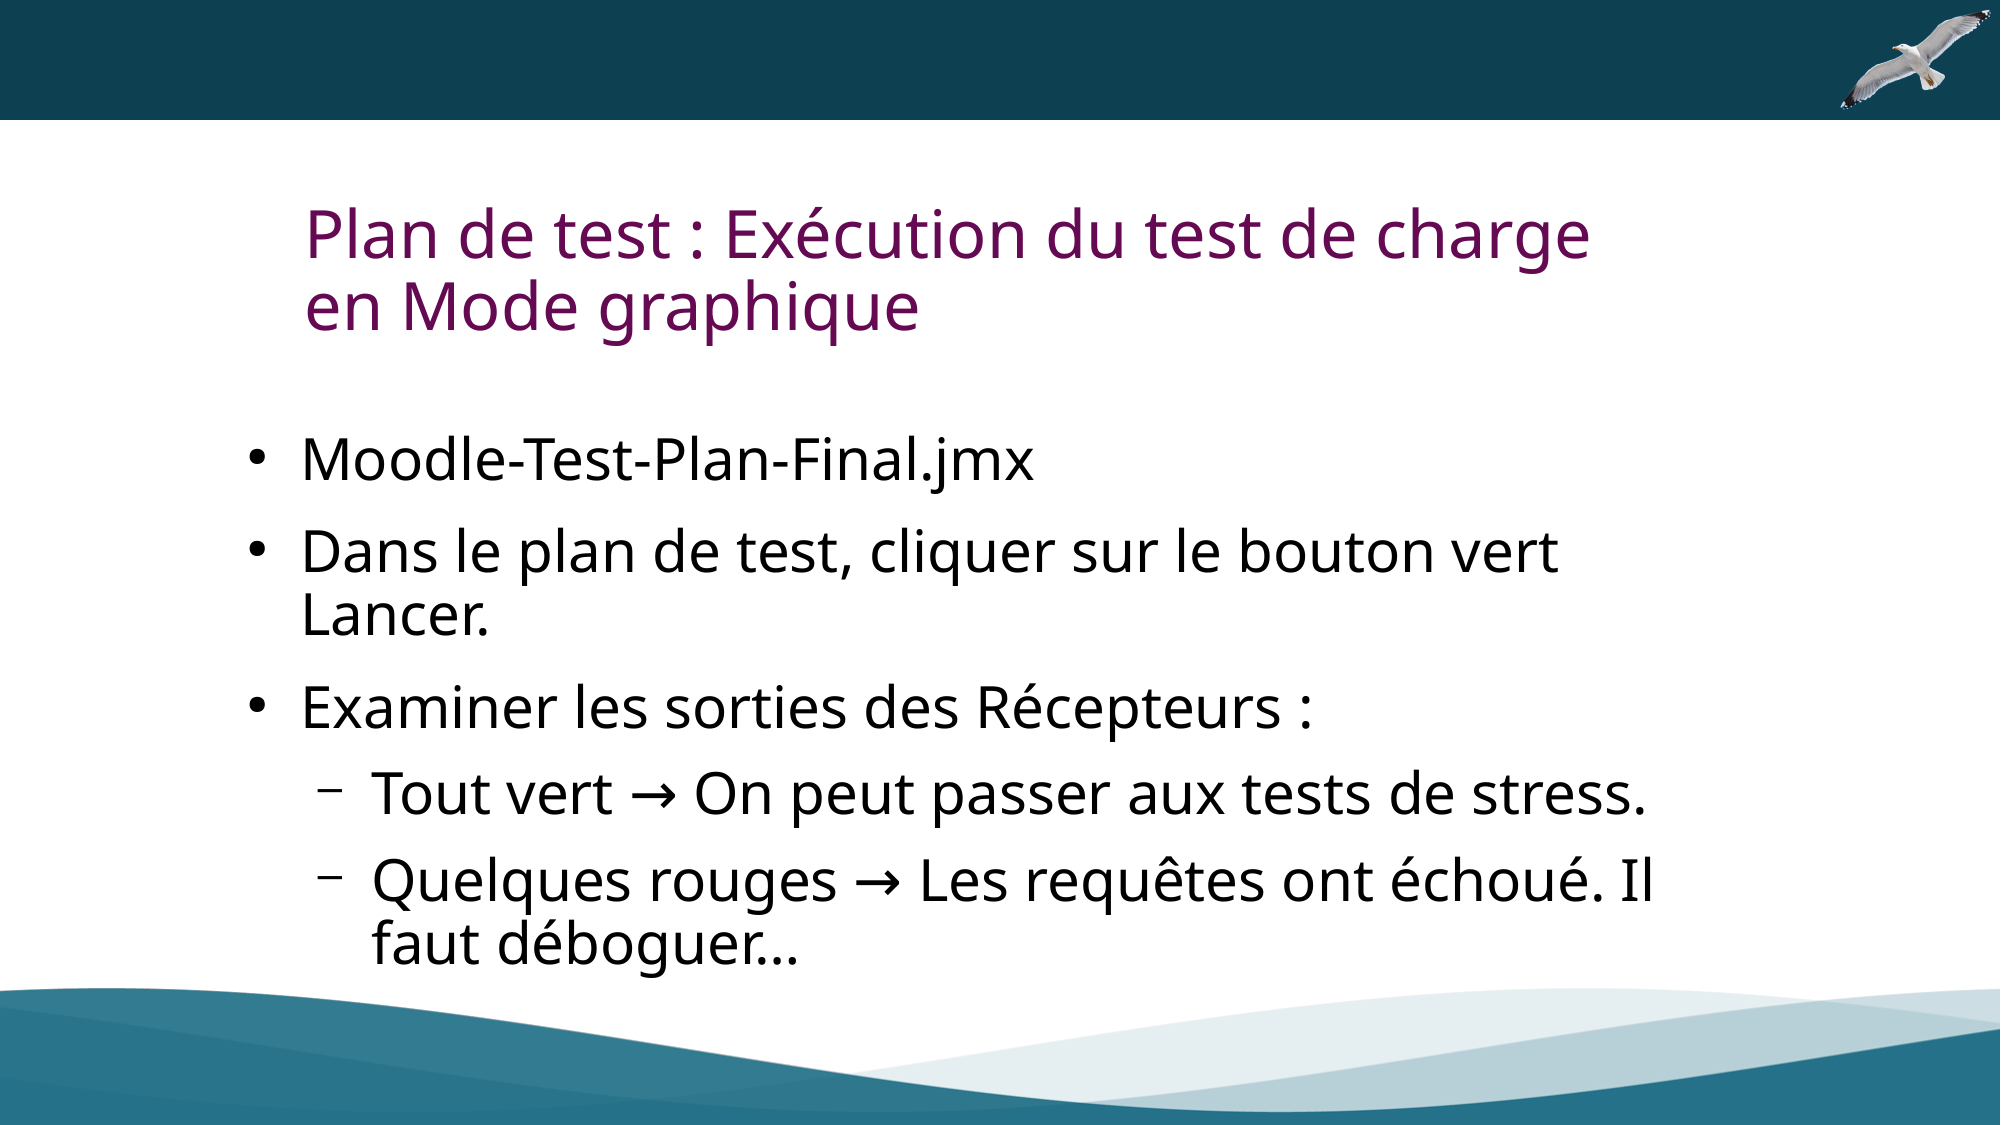

Plan de test : Exécution du test de charge en Mode graphique
# Moodle-Test-Plan-Final.jmx
Dans le plan de test, cliquer sur le bouton vert Lancer.
Examiner les sorties des Récepteurs :
Tout vert → On peut passer aux tests de stress.
Quelques rouges → Les requêtes ont échoué. Il faut déboguer…